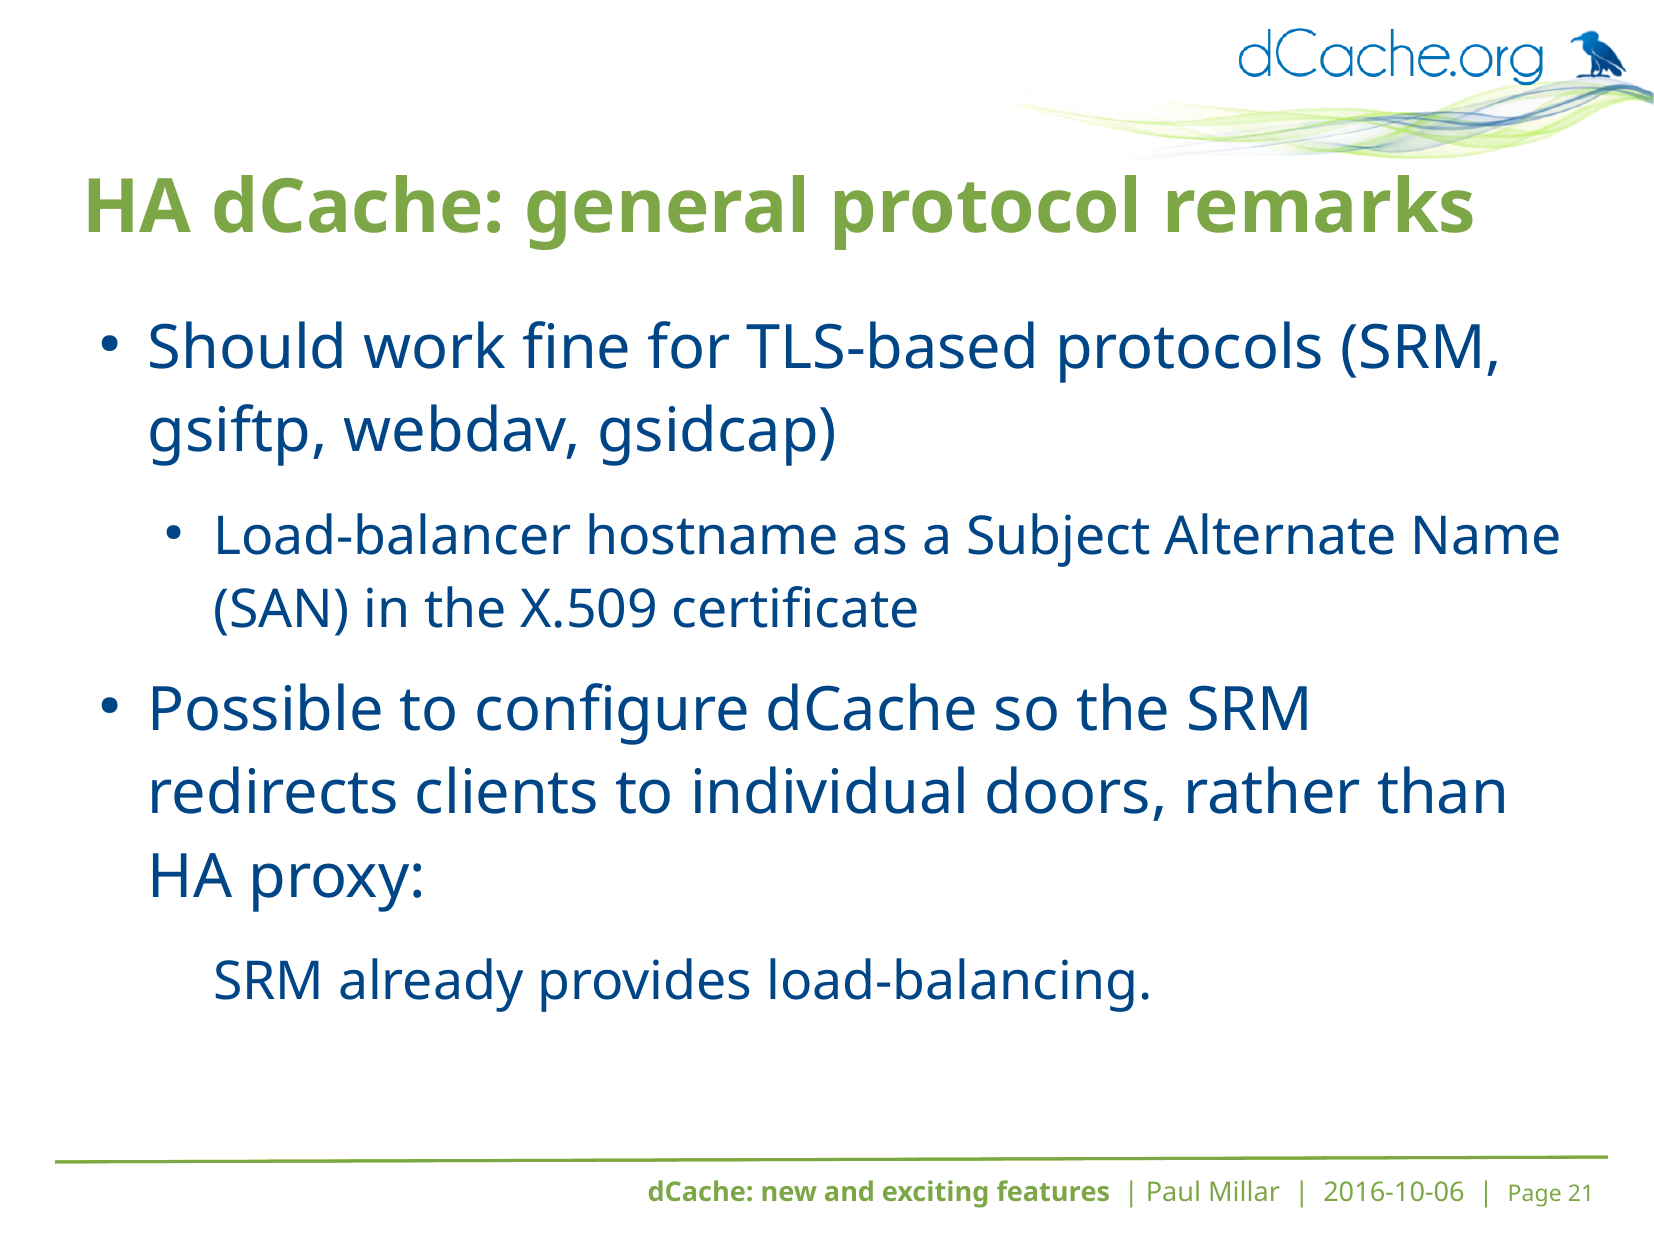

# HA dCache: general protocol remarks
Should work fine for TLS-based protocols (SRM, gsiftp, webdav, gsidcap)
Load-balancer hostname as a Subject Alternate Name (SAN) in the X.509 certificate
Possible to configure dCache so the SRM redirects clients to individual doors, rather than HA proxy:
SRM already provides load-balancing.
21